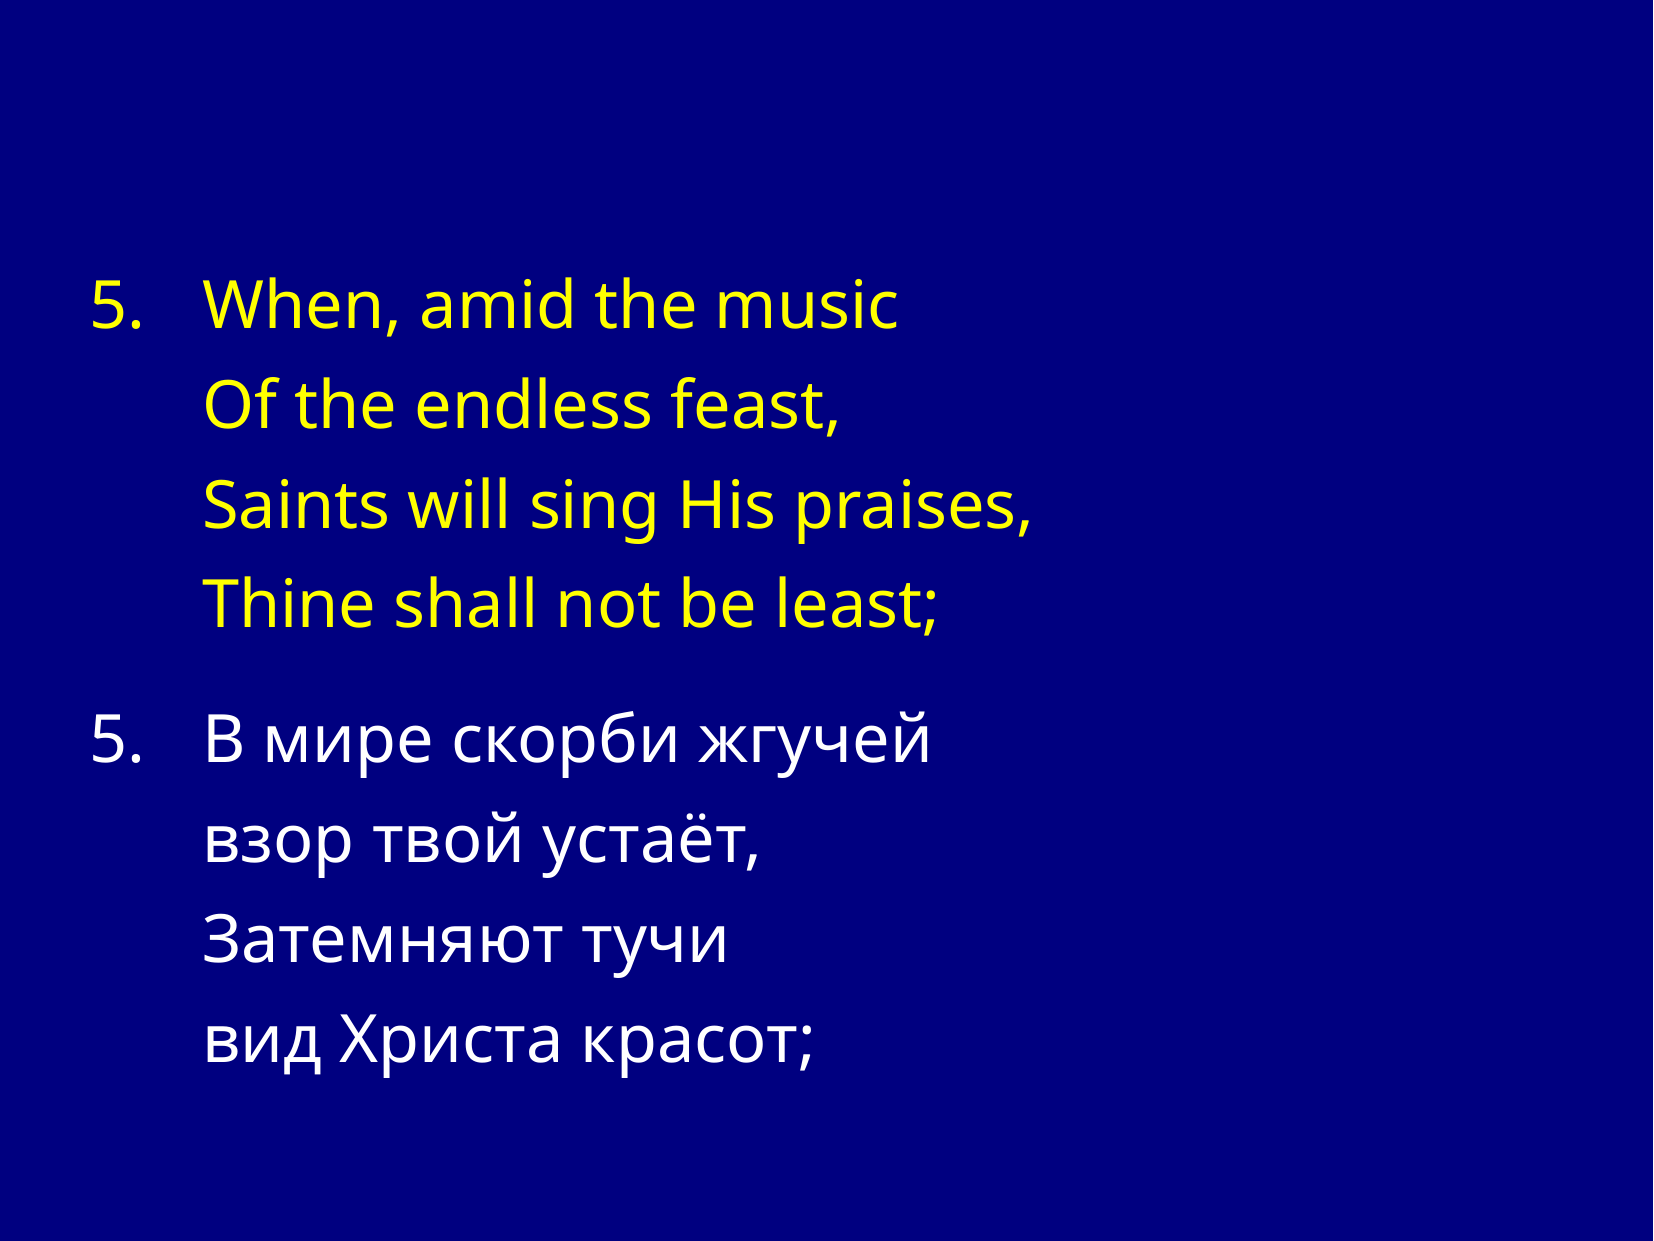

5.	When, amid the music
	Of the endless feast,
	Saints will sing His praises,
	Thine shall not be least;
5.	В мире скорби жгучей
	взор твой устаёт,
	Затемняют тучи
	вид Христа красот;